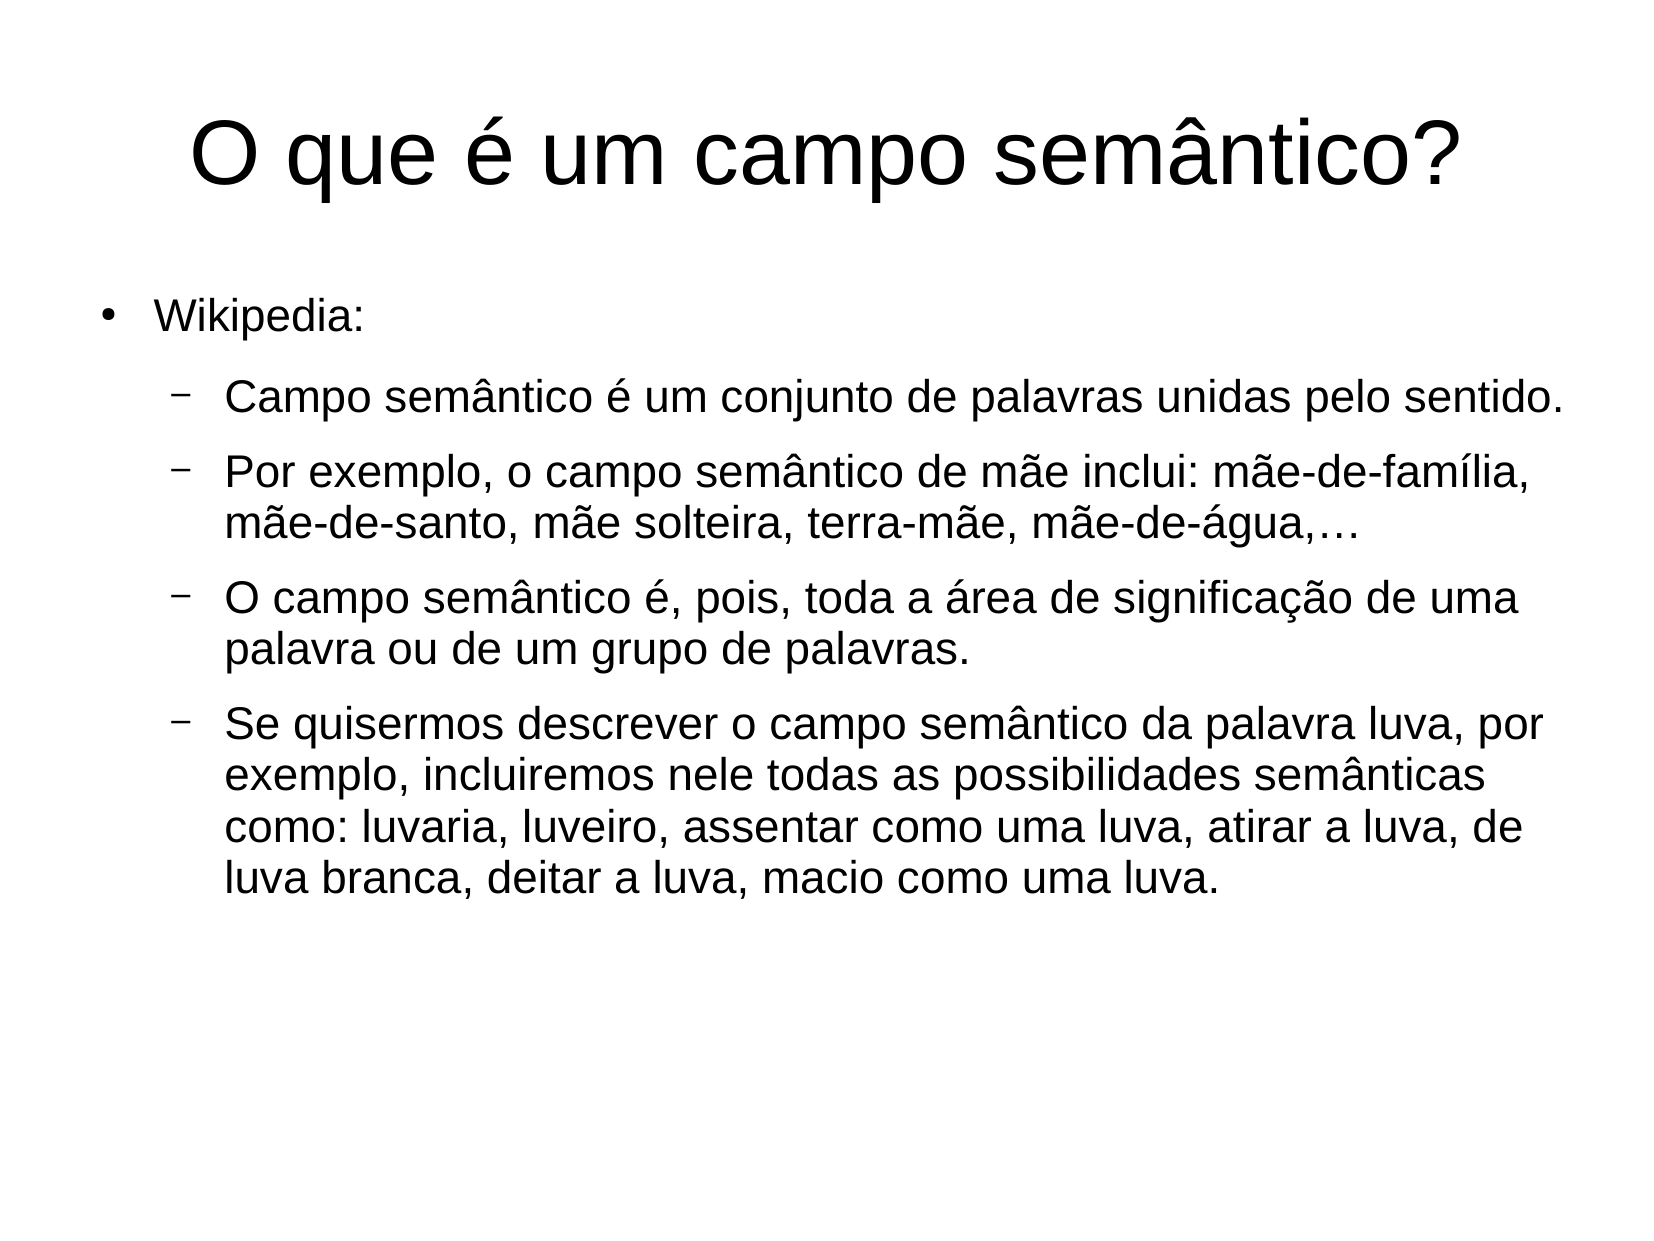

# O que é um campo semântico?
Wikipedia:
Campo semântico é um conjunto de palavras unidas pelo sentido.
Por exemplo, o campo semântico de mãe inclui: mãe-de-família, mãe-de-santo, mãe solteira, terra-mãe, mãe-de-água,…
O campo semântico é, pois, toda a área de significação de uma palavra ou de um grupo de palavras.
Se quisermos descrever o campo semântico da palavra luva, por exemplo, incluiremos nele todas as possibilidades semânticas como: luvaria, luveiro, assentar como uma luva, atirar a luva, de luva branca, deitar a luva, macio como uma luva.